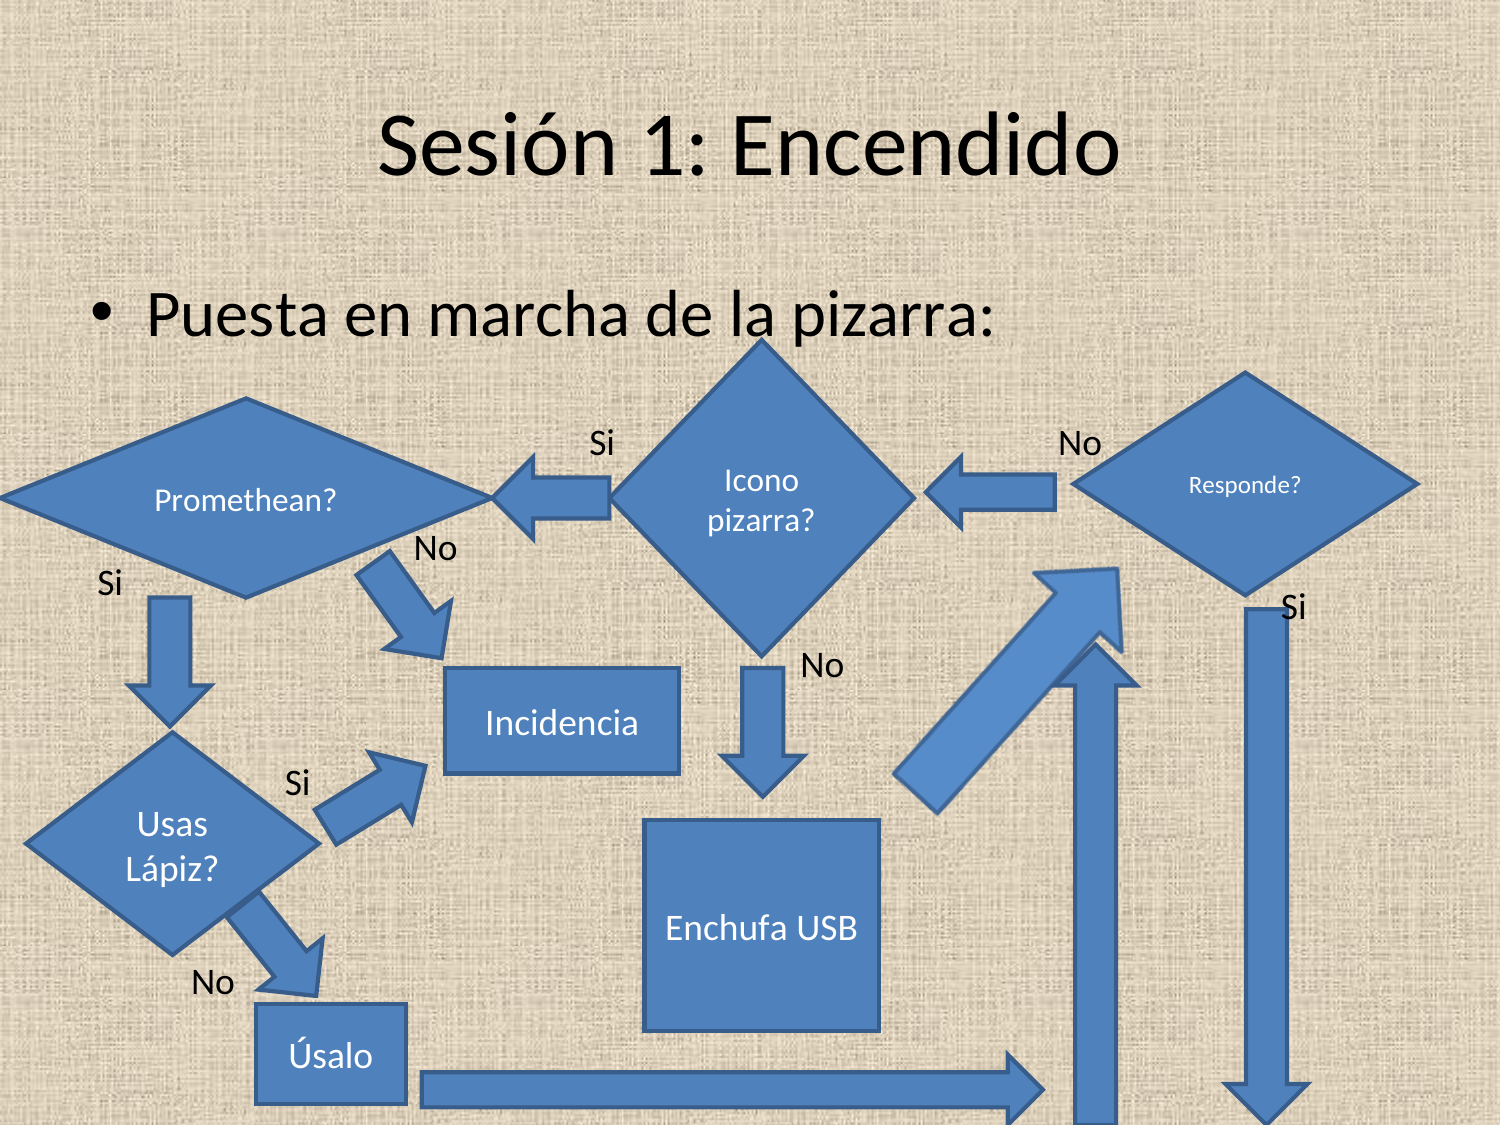

# Sesión 1: Encendido
Puesta en marcha de la pizarra:
Icono pizarra?
Responde?
Promethean?
Si
No
No
Si
Si
No
Incidencia
Usas Lápiz?
Si
Enchufa USB
No
Úsalo